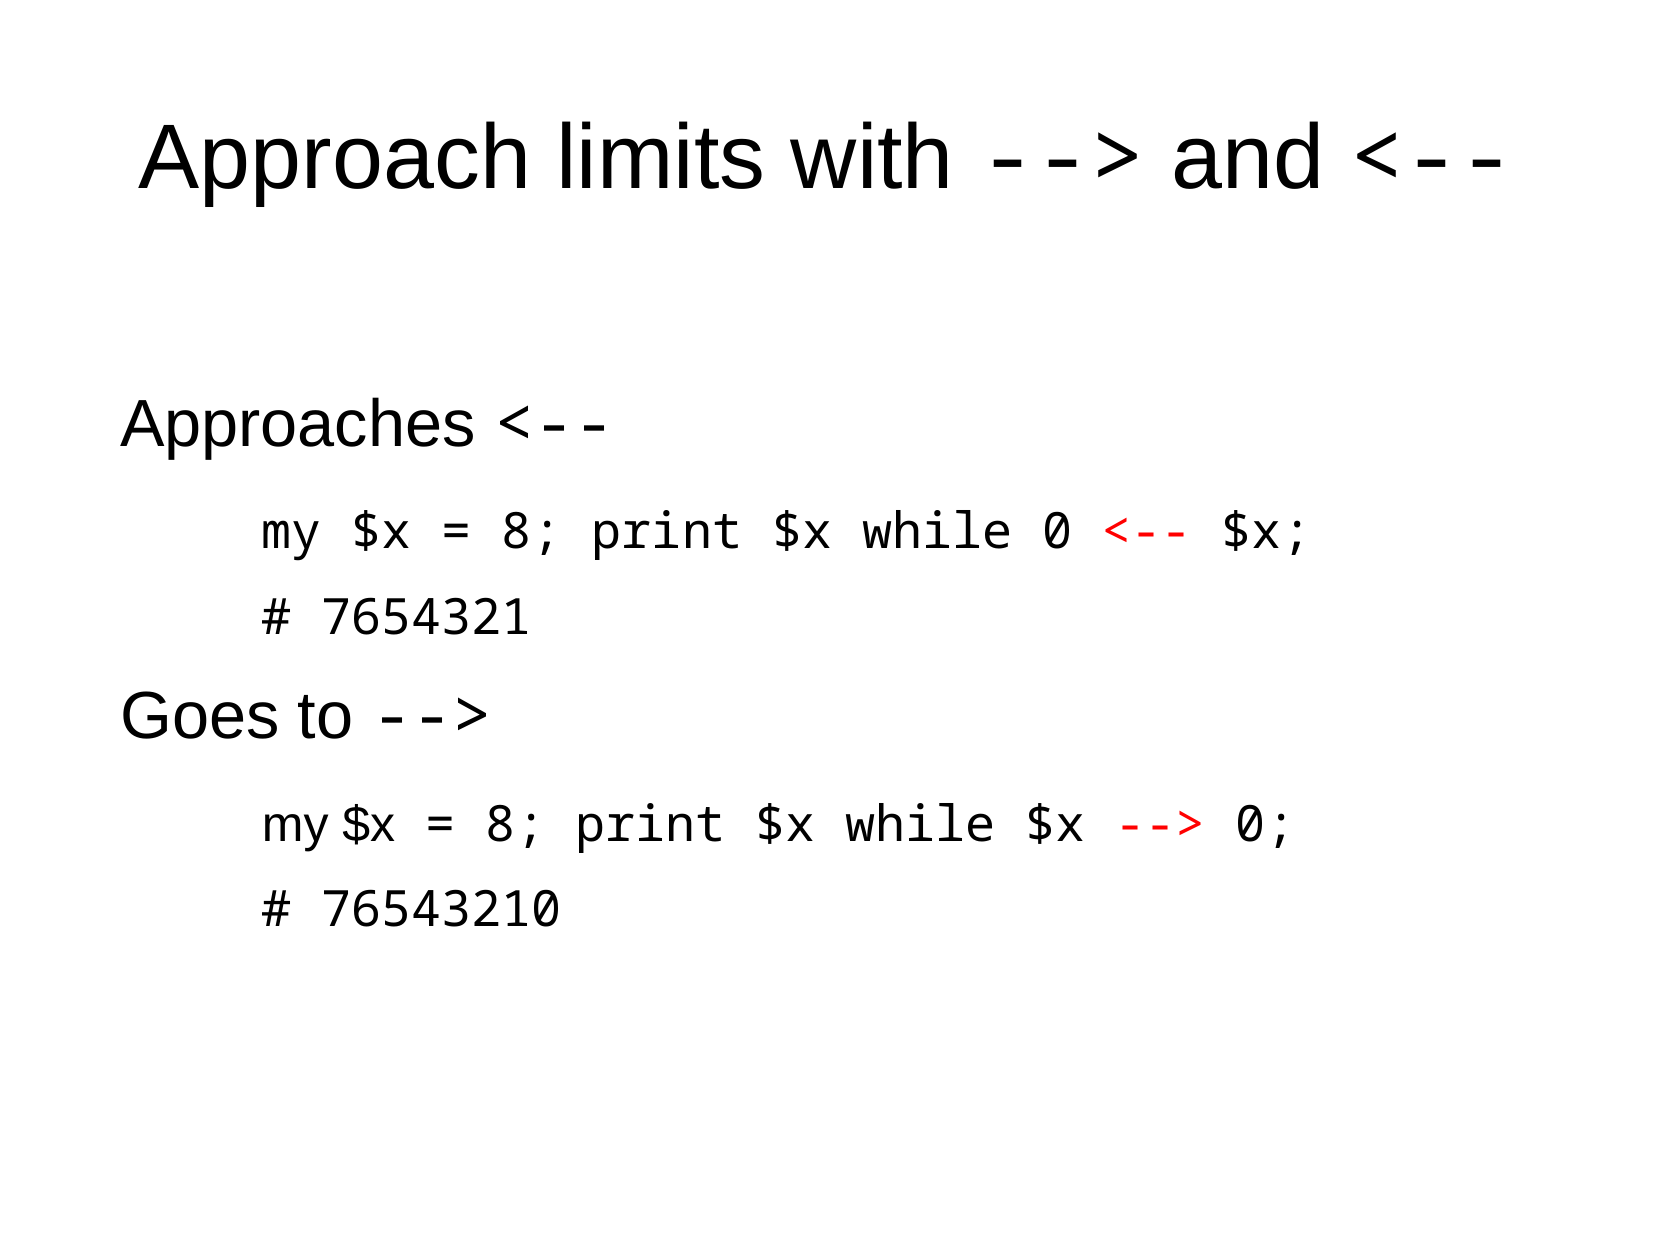

# Approach limits with --> and <--
Approaches <--
my $x = 8; print $x while 0 <-- $x;
# 7654321
Goes to -->
my $x = 8; print $x while $x --> 0;
# 76543210